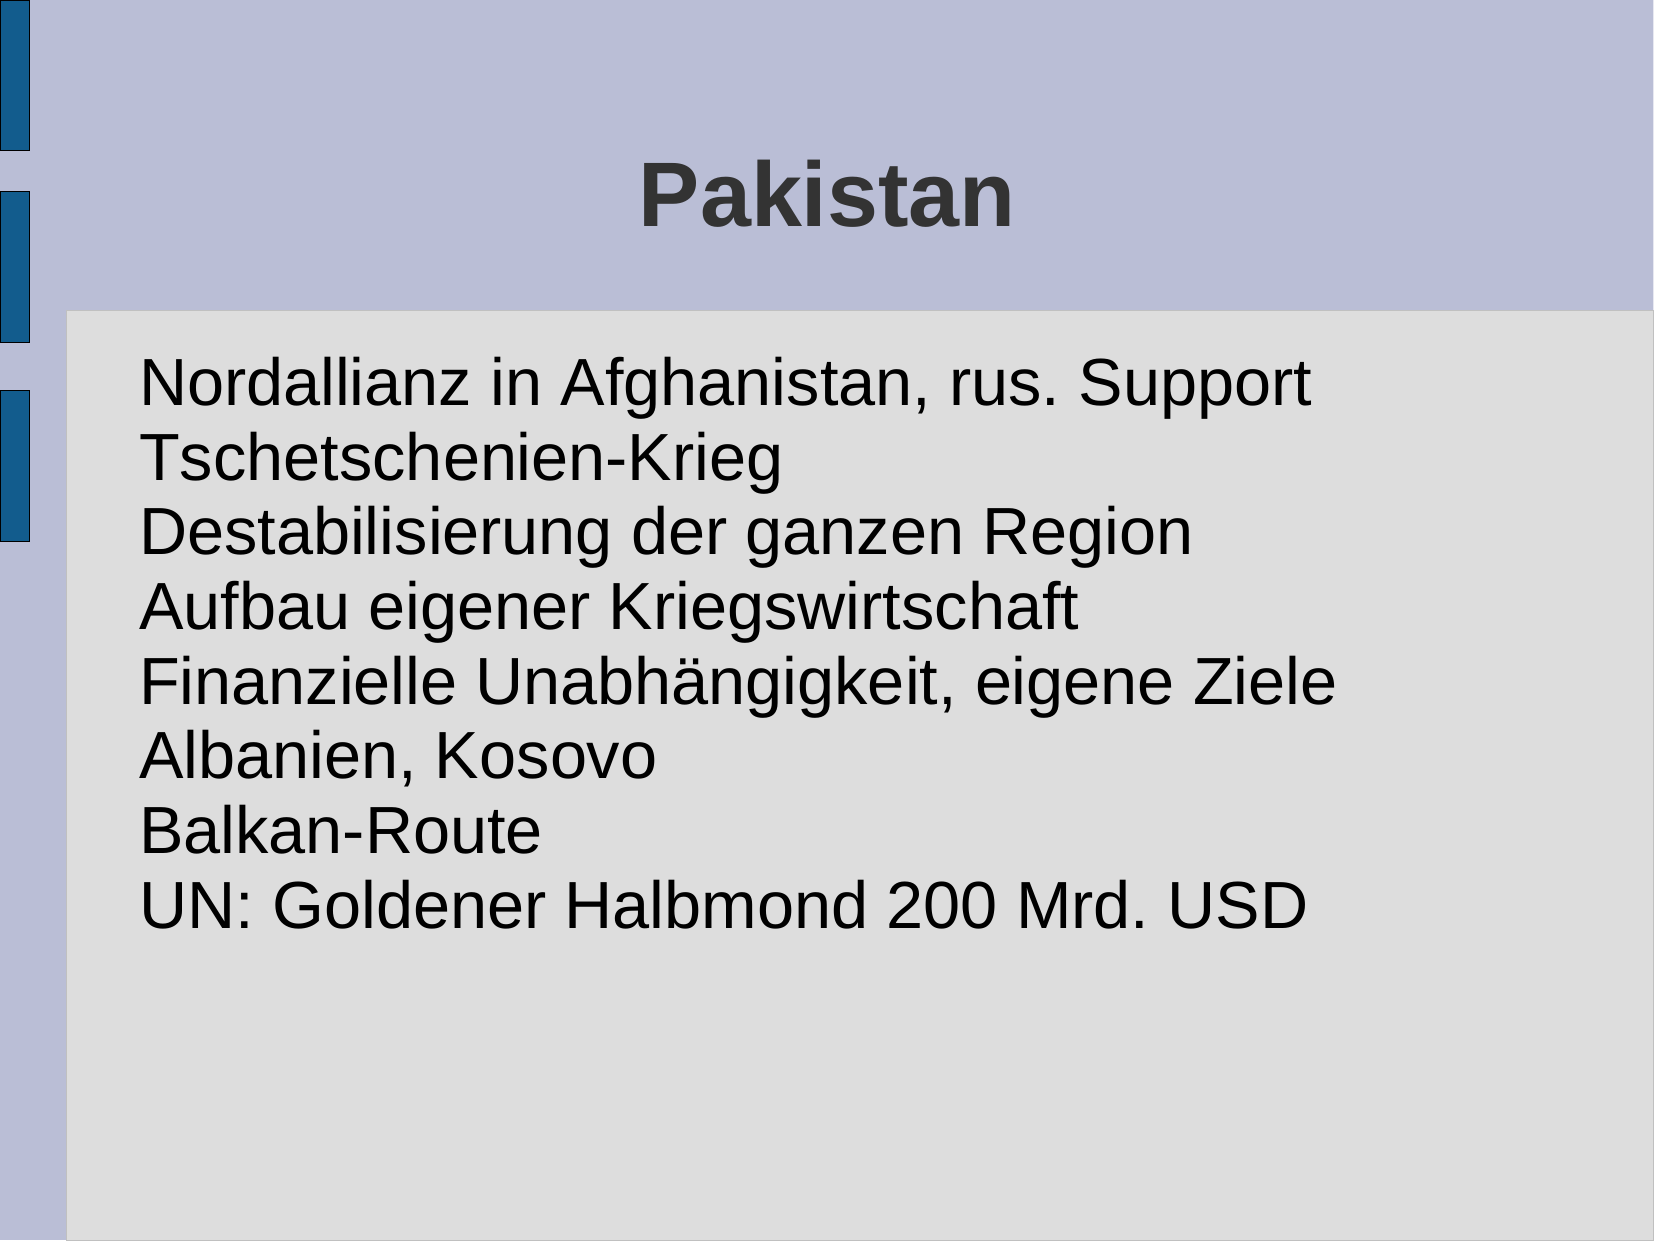

# Pakistan
Nordallianz in Afghanistan, rus. Support
Tschetschenien-Krieg
Destabilisierung der ganzen Region
Aufbau eigener Kriegswirtschaft
Finanzielle Unabhängigkeit, eigene Ziele
Albanien, Kosovo
Balkan-Route
UN: Goldener Halbmond 200 Mrd. USD